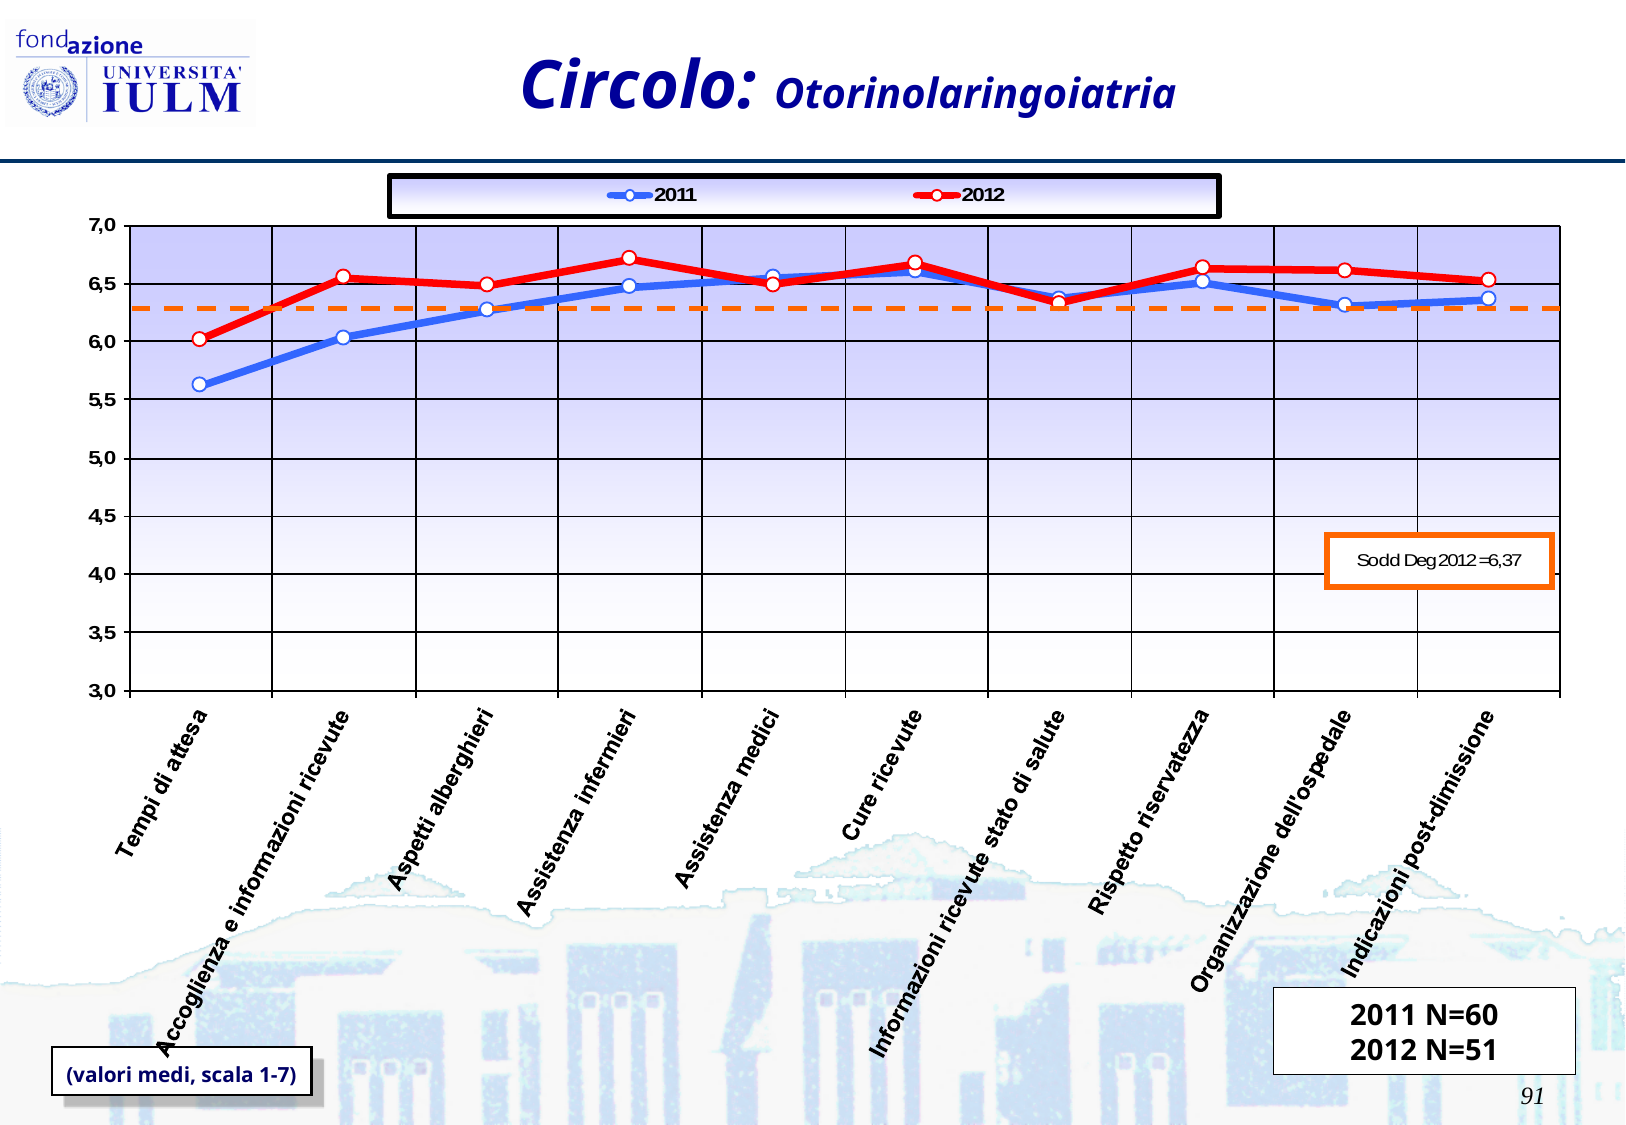

Circolo: Otorinolaringoiatria
2011 N=60
2012 N=51
(valori medi, scala 1-7)